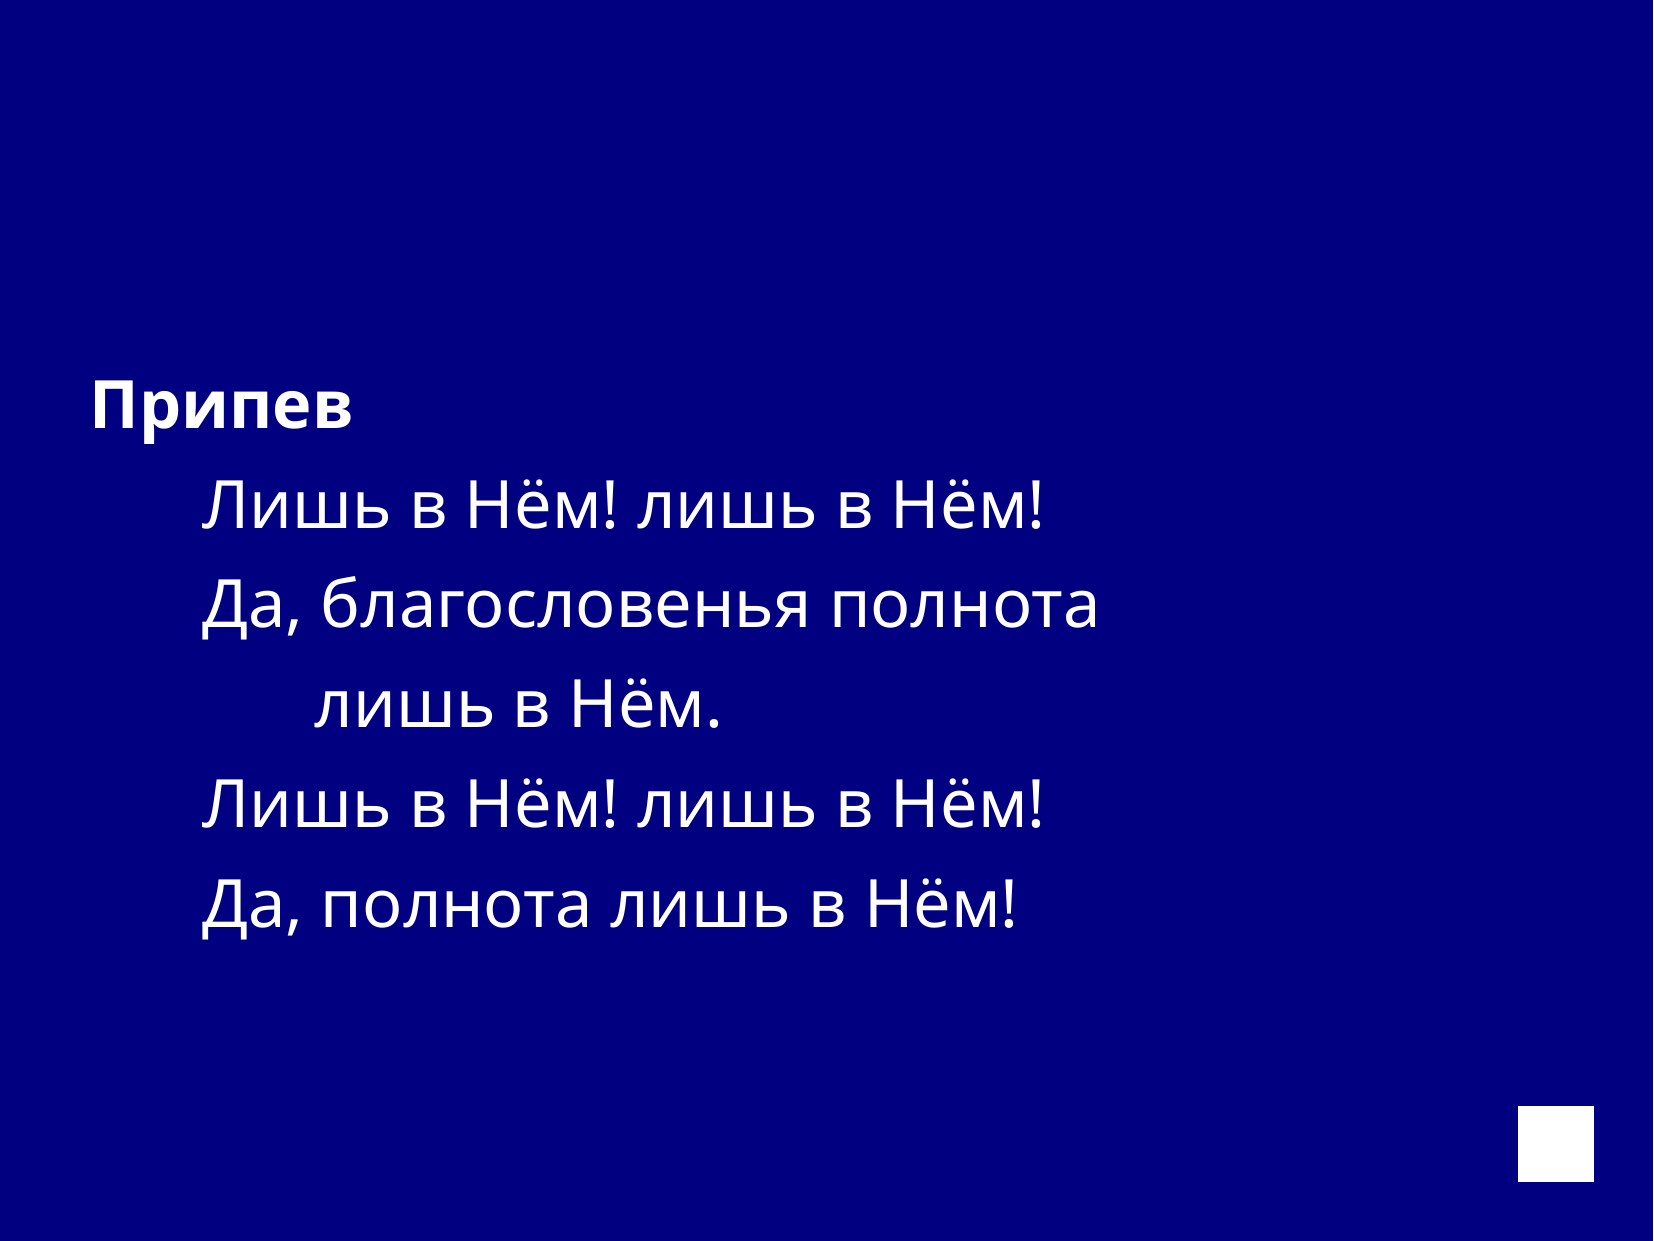

Припев
	Лишь в Нём! лишь в Нём!
	Да, благословенья полнота
		лишь в Нём.
	Лишь в Нём! лишь в Нём!
	Да, полнота лишь в Нём!